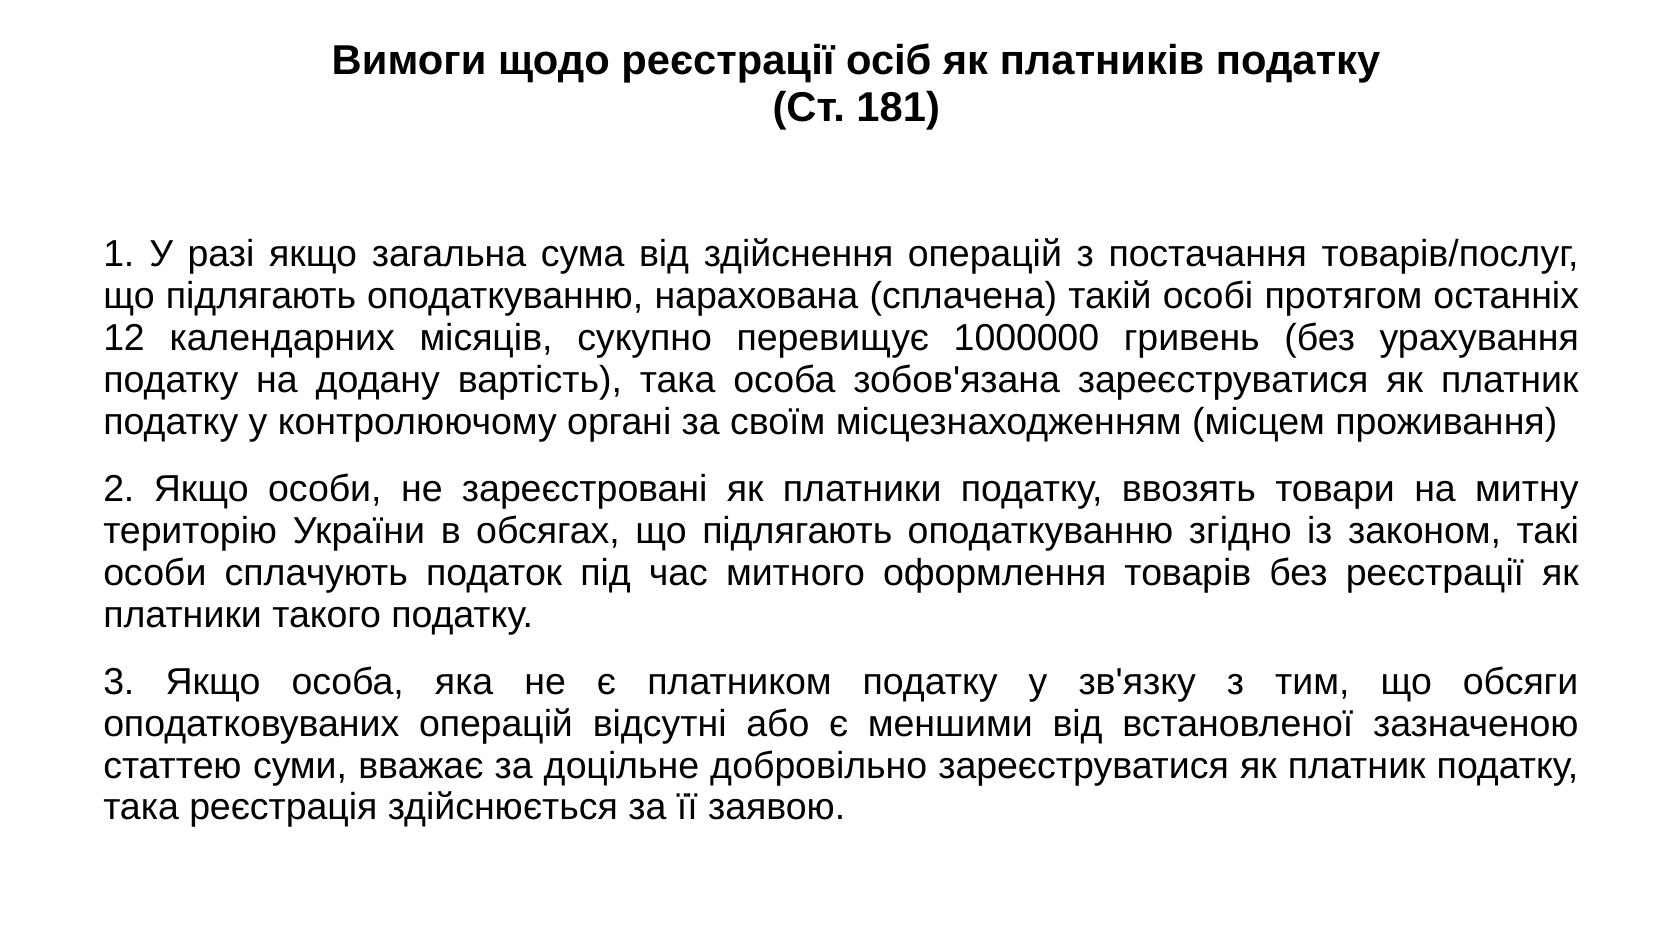

Вимоги щодо реєстрації осіб як платників податку (Ст. 181)
1. У разі якщо загальна сума від здійснення операцій з постачання товарів/послуг, що підлягають оподаткуванню, нарахована (сплачена) такій особі протягом останніх 12 календарних місяців, сукупно перевищує 1000000 гривень (без урахування податку на додану вартість), така особа зобов'язана зареєструватися як платник податку у контролюючому органі за своїм місцезнаходженням (місцем проживання)
2. Якщо особи, не зареєстровані як платники податку, ввозять товари на митну територію України в обсягах, що підлягають оподаткуванню згідно із законом, такі особи сплачують податок під час митного оформлення товарів без реєстрації як платники такого податку.
3. Якщо особа, яка не є платником податку у зв'язку з тим, що обсяги оподатковуваних операцій відсутні або є меншими від встановленої зазначеною статтею суми, вважає за доцільне добровільно зареєструватися як платник податку, така реєстрація здійснюється за її заявою.